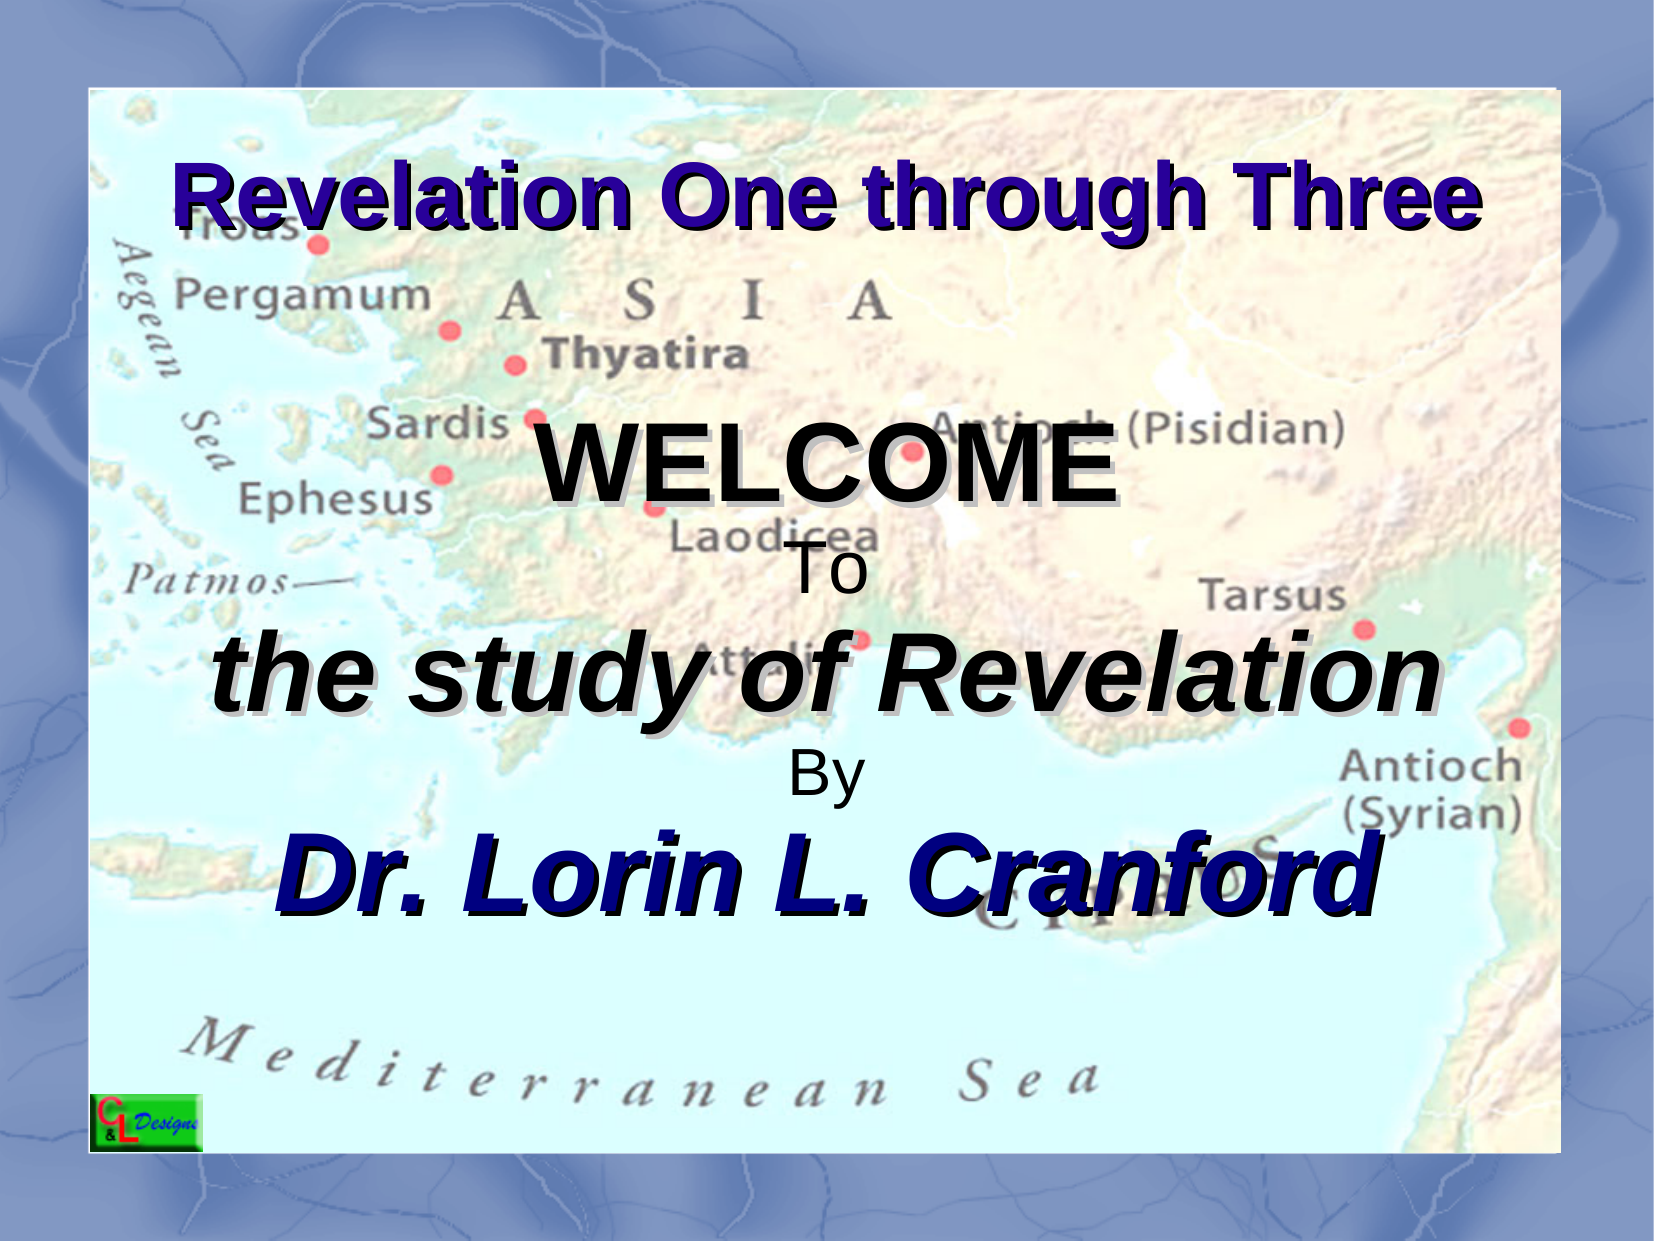

# Revelation One through Three
WELCOME
To
the study of Revelation
By
Dr. Lorin L. Cranford